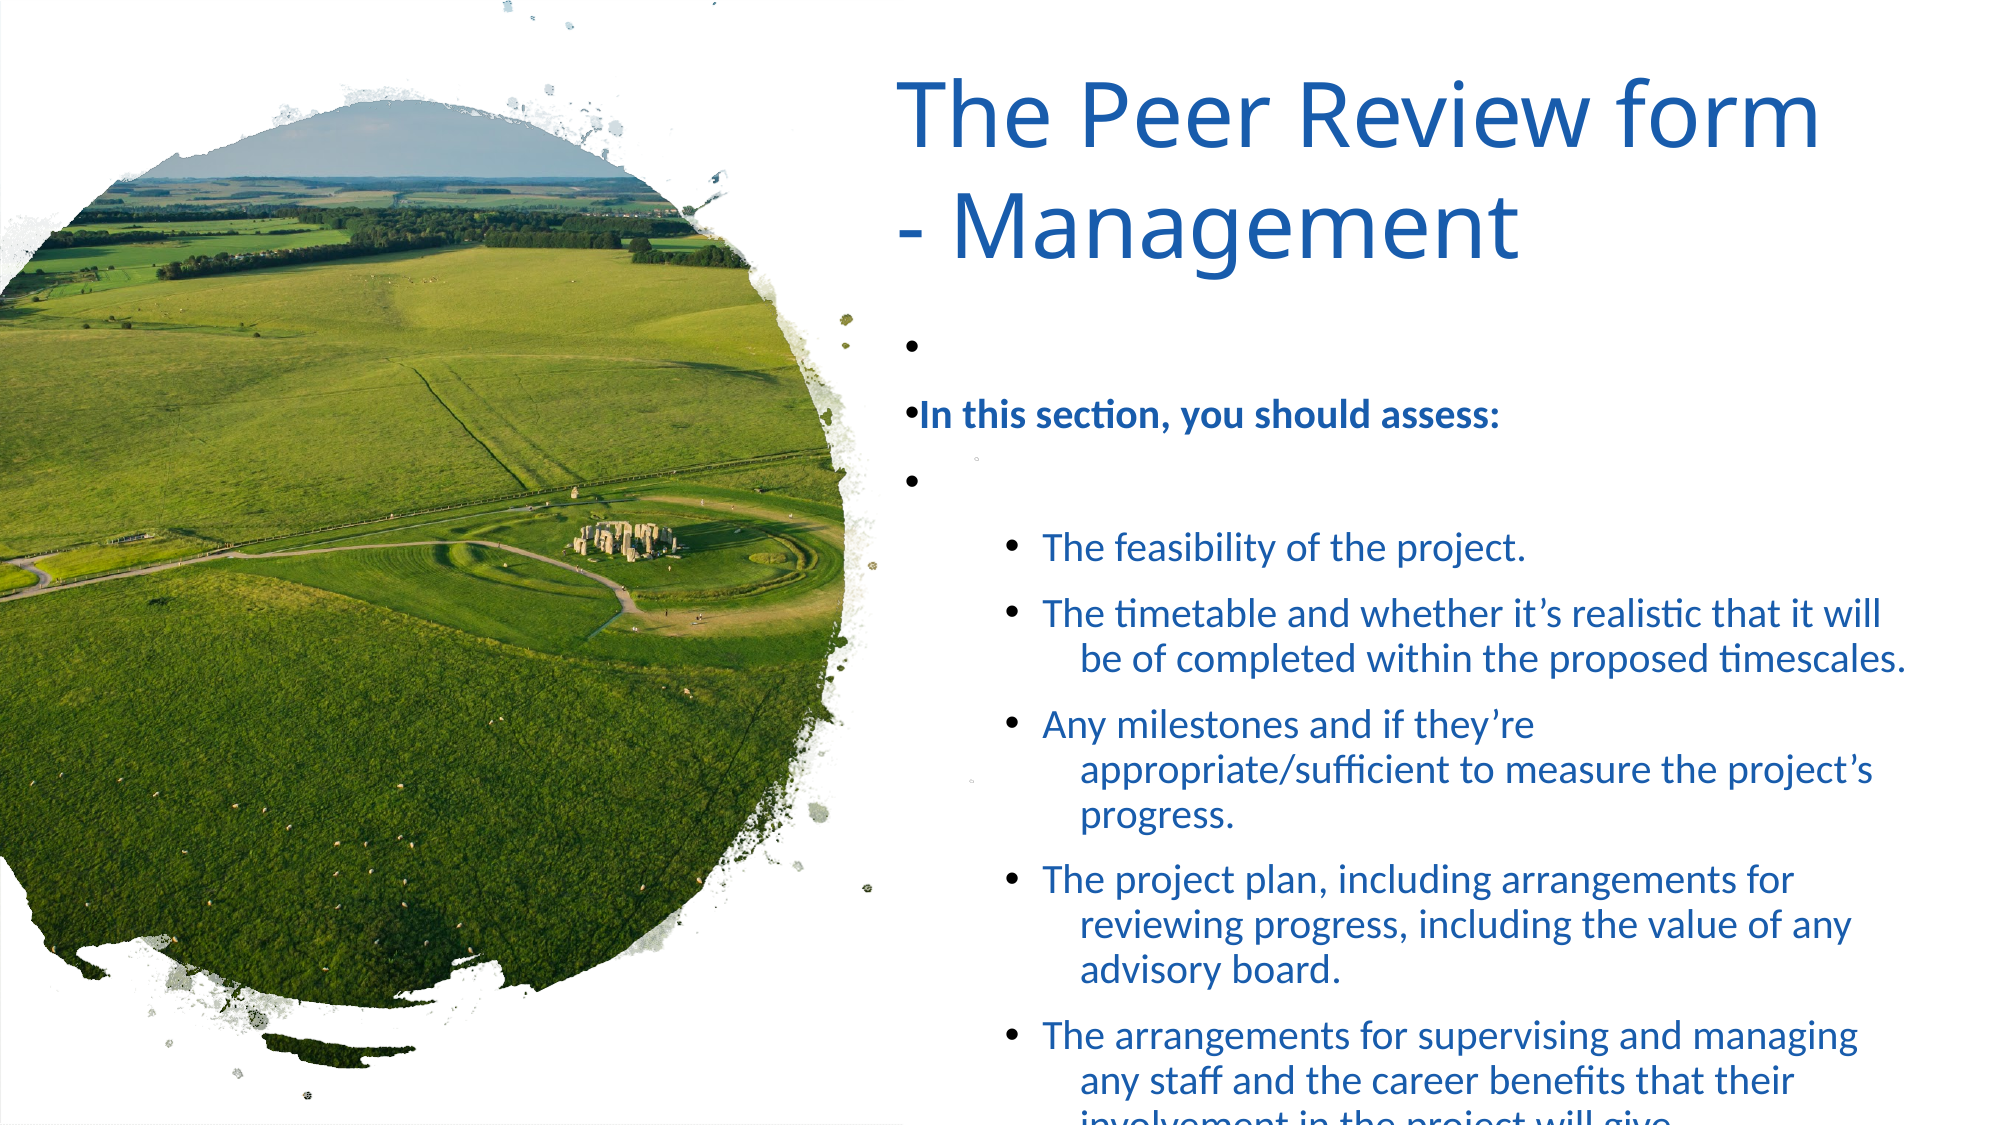

The Peer Review form - Management
In this section, you should assess:
The feasibility of the project.
The timetable and whether it’s realistic that it will be of completed within the proposed timescales.
Any milestones and if they’re appropriate/sufficient to measure the project’s progress.
The project plan, including arrangements for reviewing progress, including the value of any advisory board.
The arrangements for supervising and managing any staff and the career benefits that their involvement in the project will give.